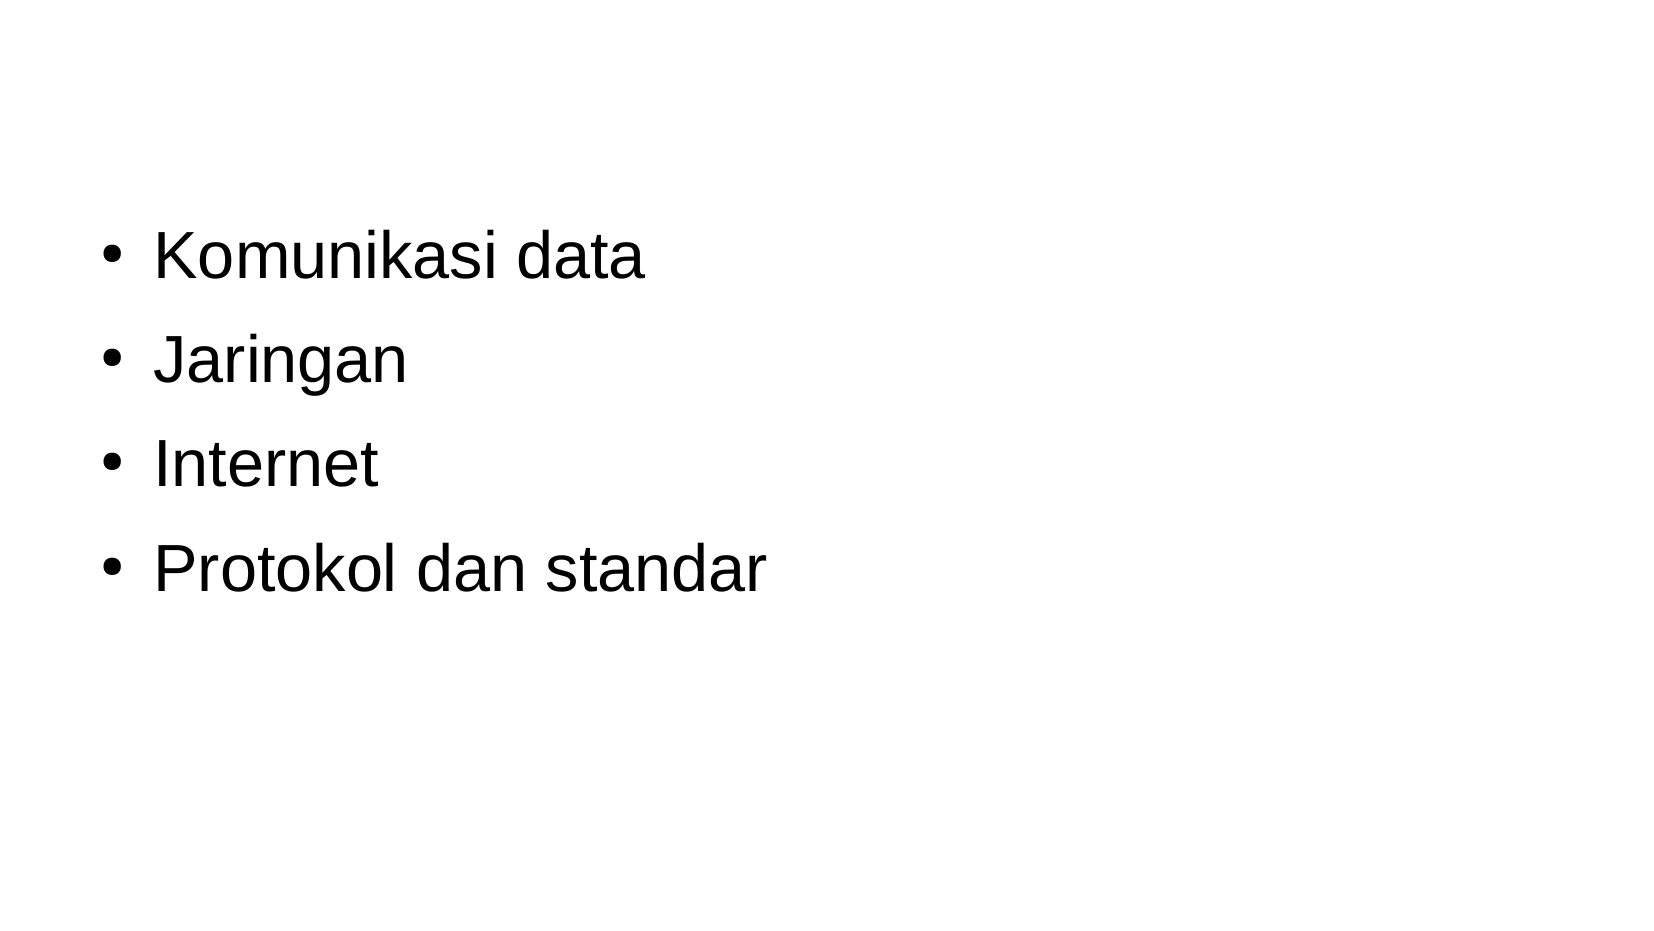

#
Komunikasi data
Jaringan
Internet
Protokol dan standar